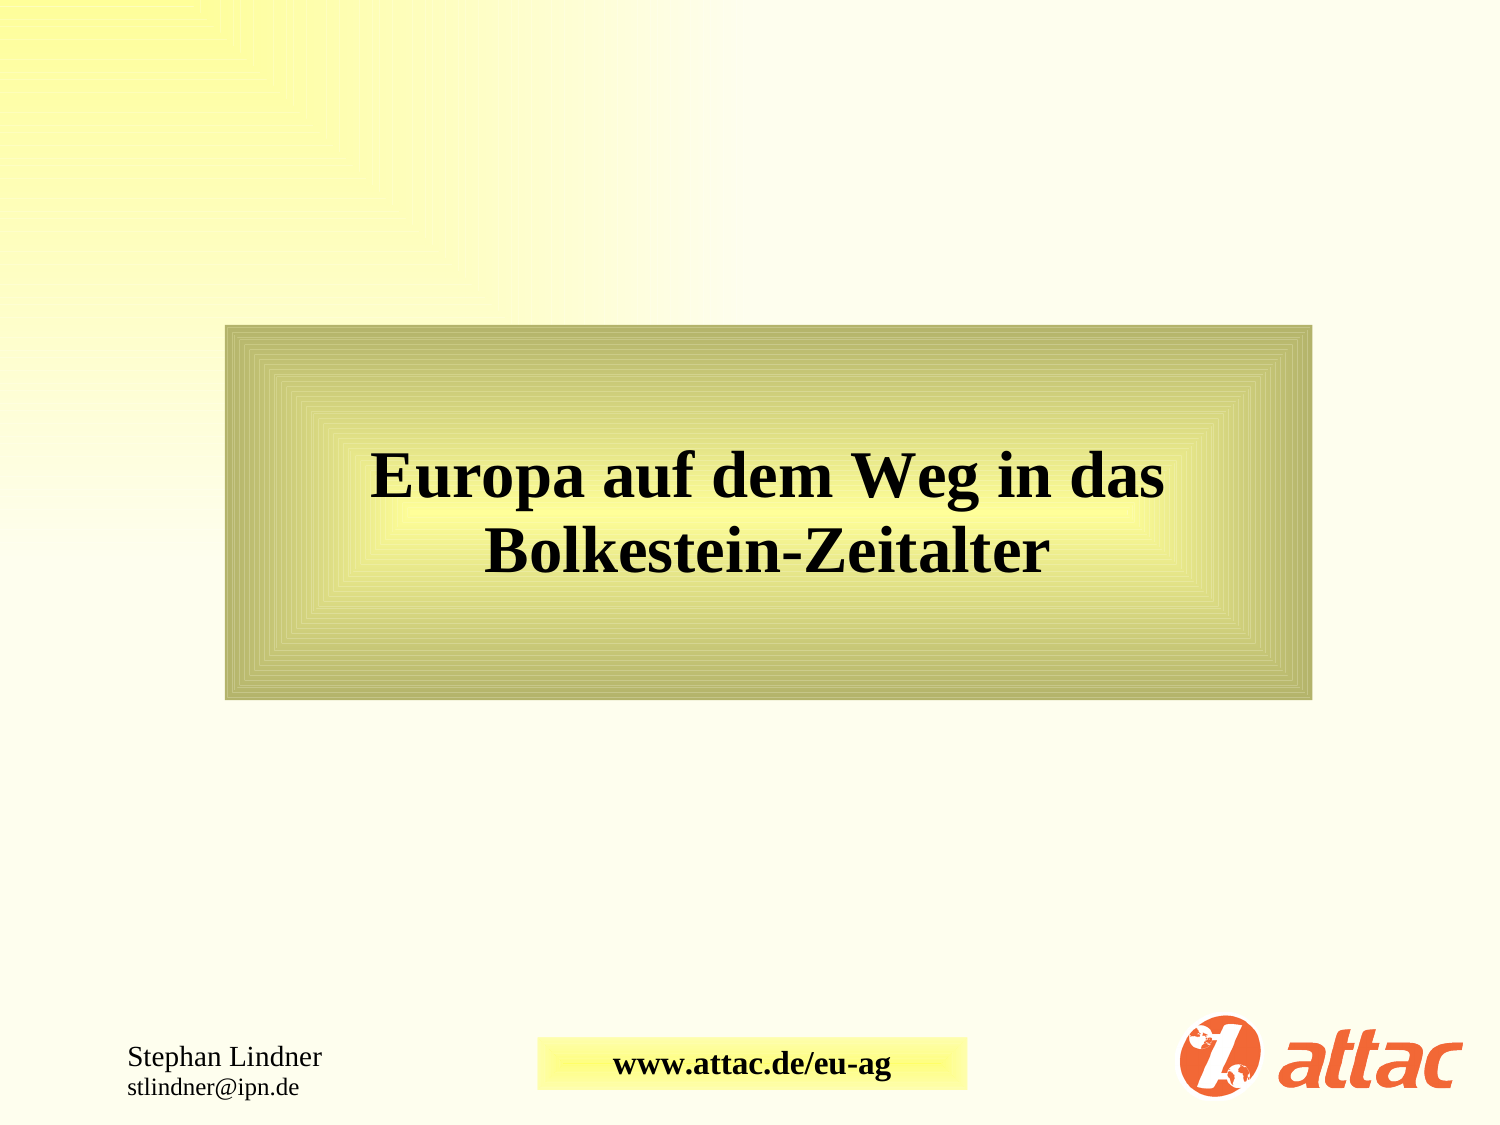

# Europa auf dem Weg in das Bolkestein-Zeitalter
Stephan Lindner
stlindner@ipn.de
www.attac.de/eu-ag